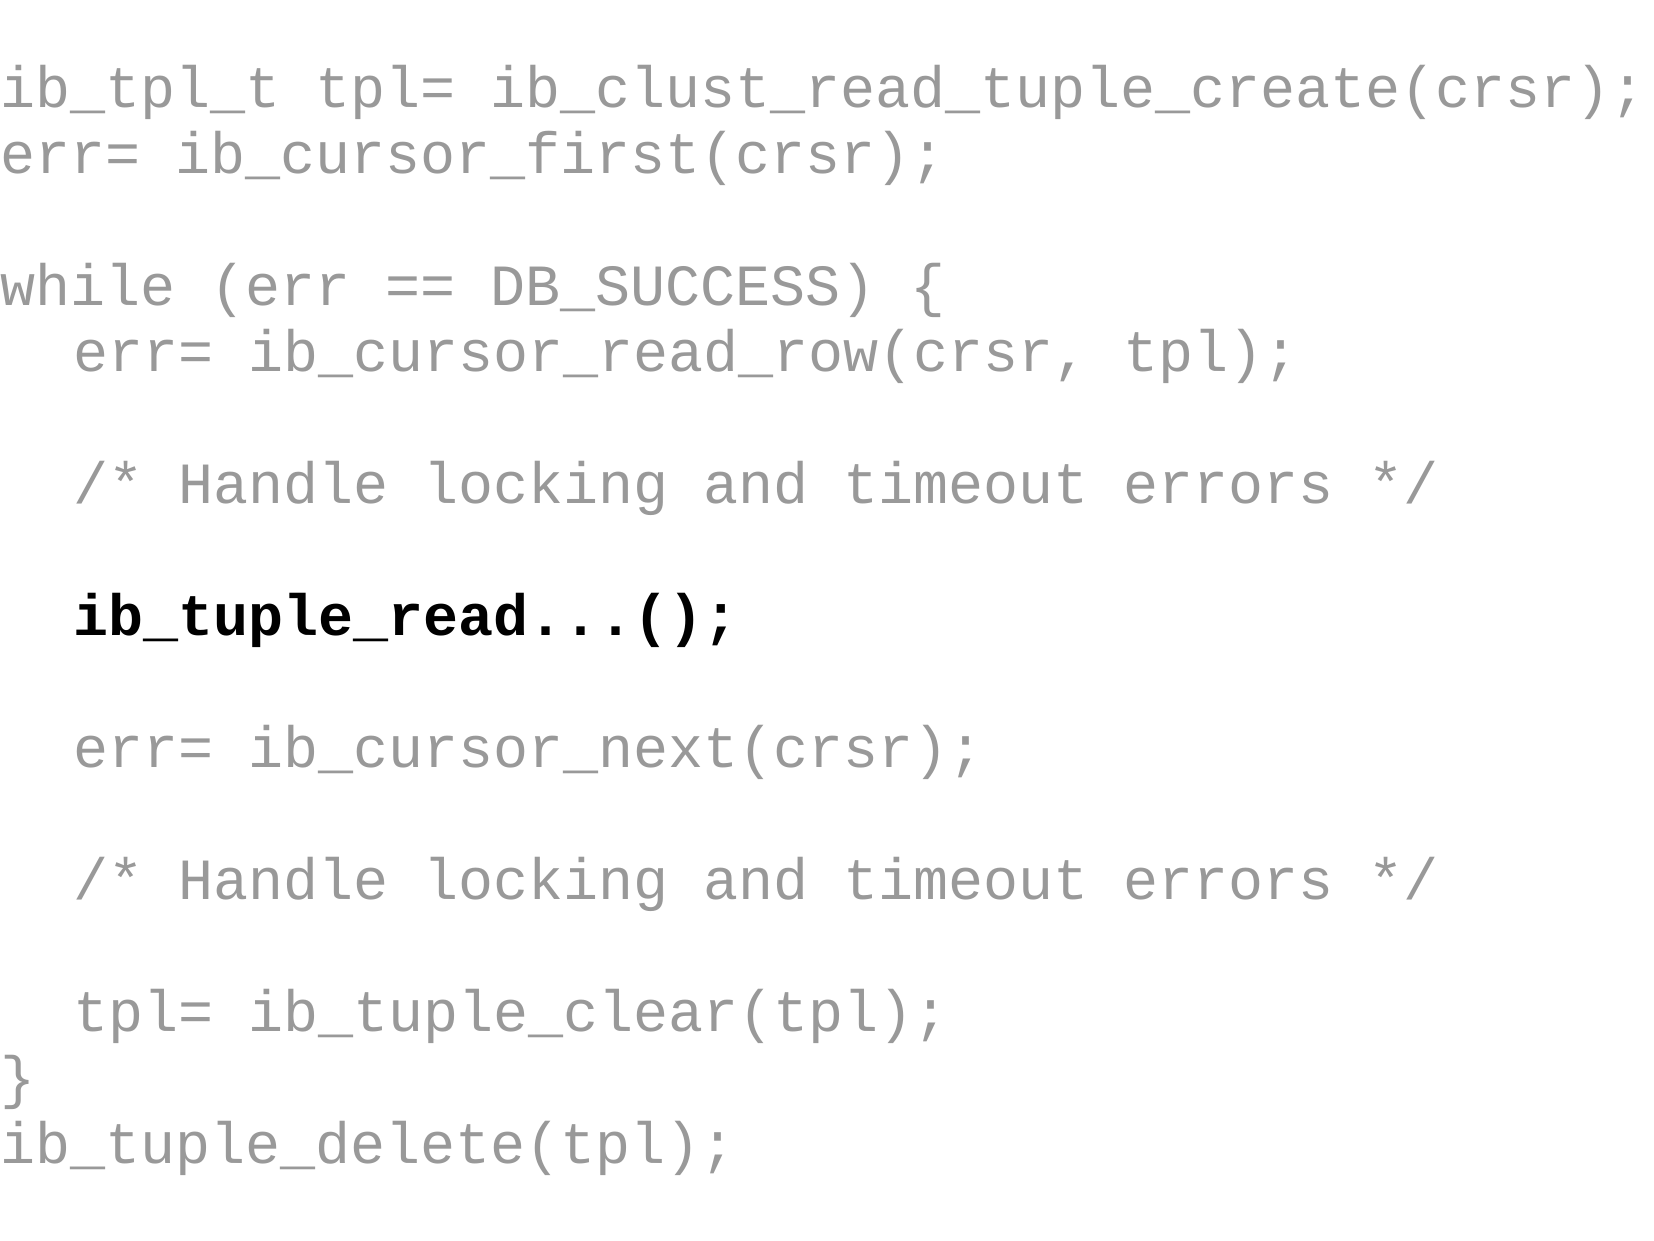

# ib_tpl_t tpl= ib_clust_read_tuple_create(crsr); err= ib_cursor_first(crsr); while (err == DB_SUCCESS) { err= ib_cursor_read_row(crsr, tpl); /* Handle locking and timeout errors */ ib_tuple_read...(); err= ib_cursor_next(crsr); /* Handle locking and timeout errors */ tpl= ib_tuple_clear(tpl); } ib_tuple_delete(tpl);